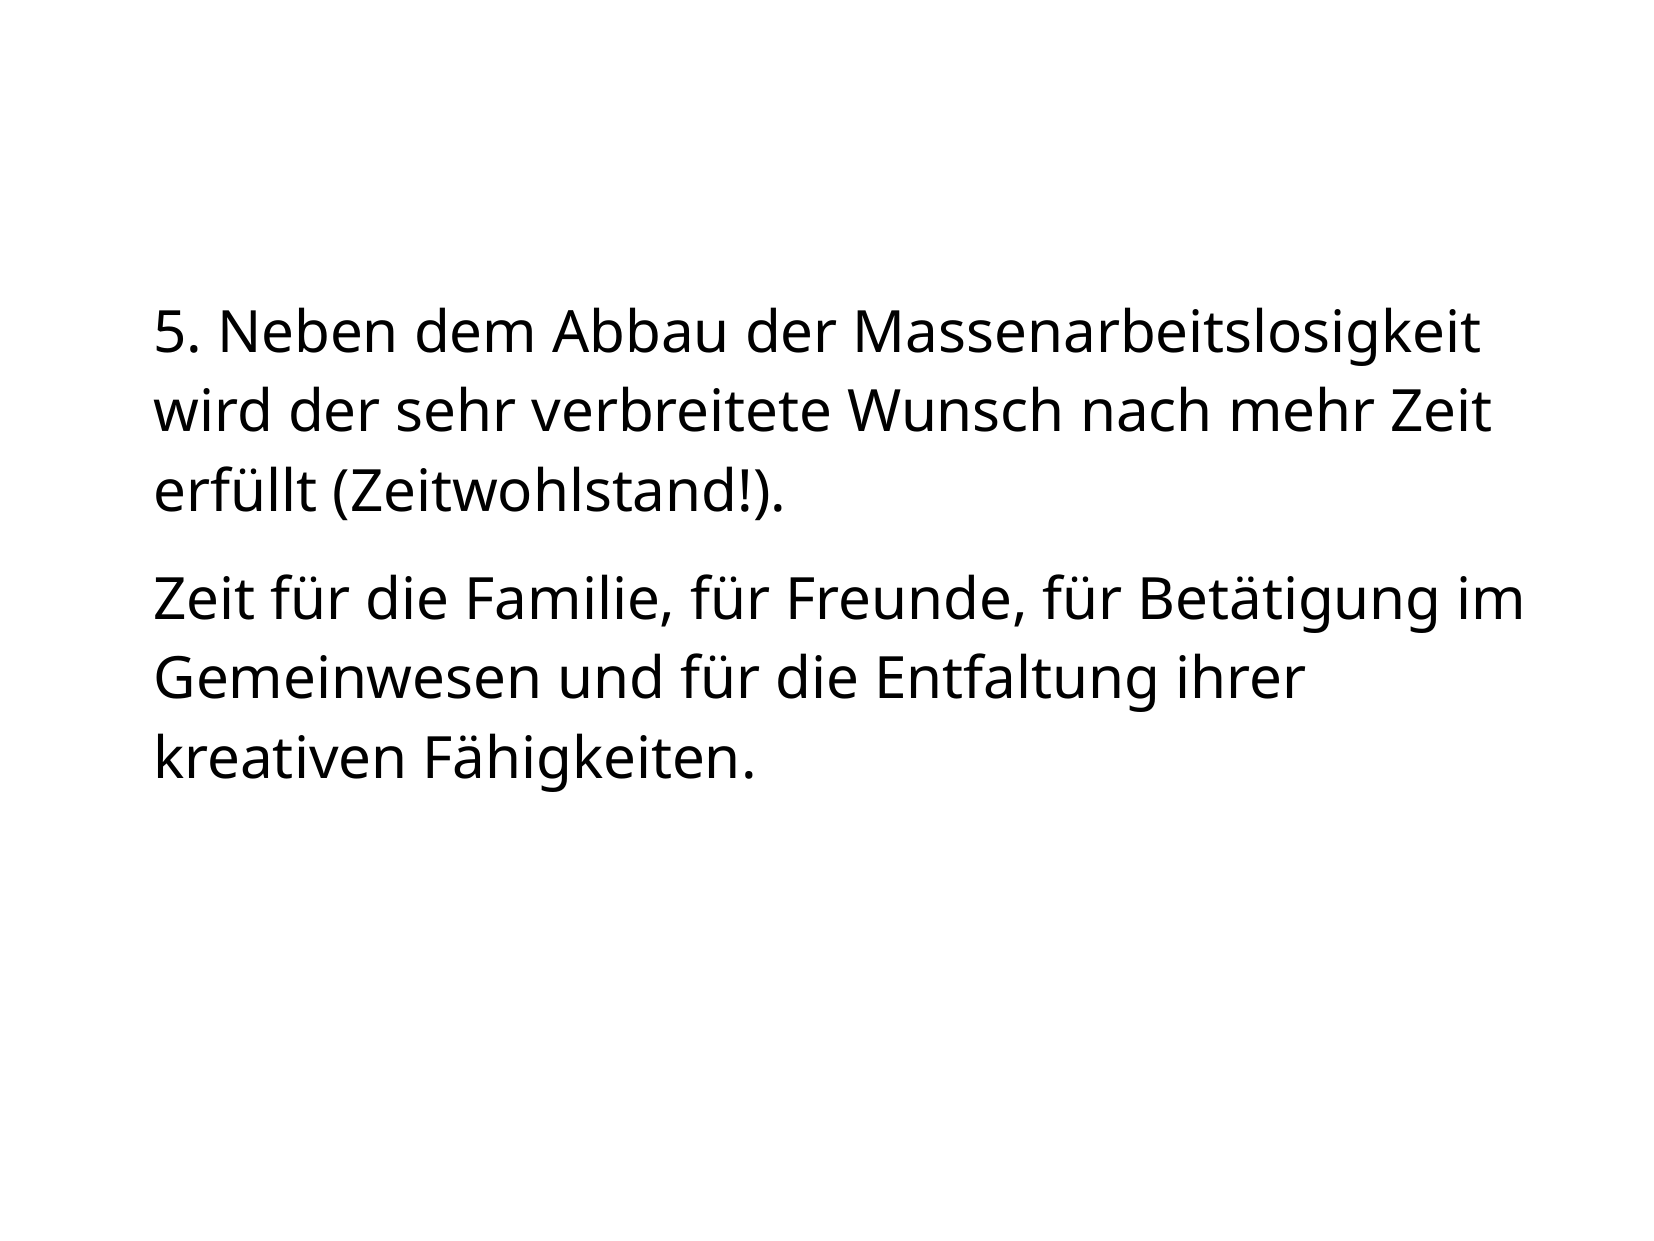

#
5. Neben dem Abbau der Massenarbeitslosigkeit wird der sehr verbreitete Wunsch nach mehr Zeit erfüllt (Zeitwohlstand!).
Zeit für die Familie, für Freunde, für Betätigung im Gemeinwesen und für die Entfaltung ihrer kreativen Fähigkeiten.